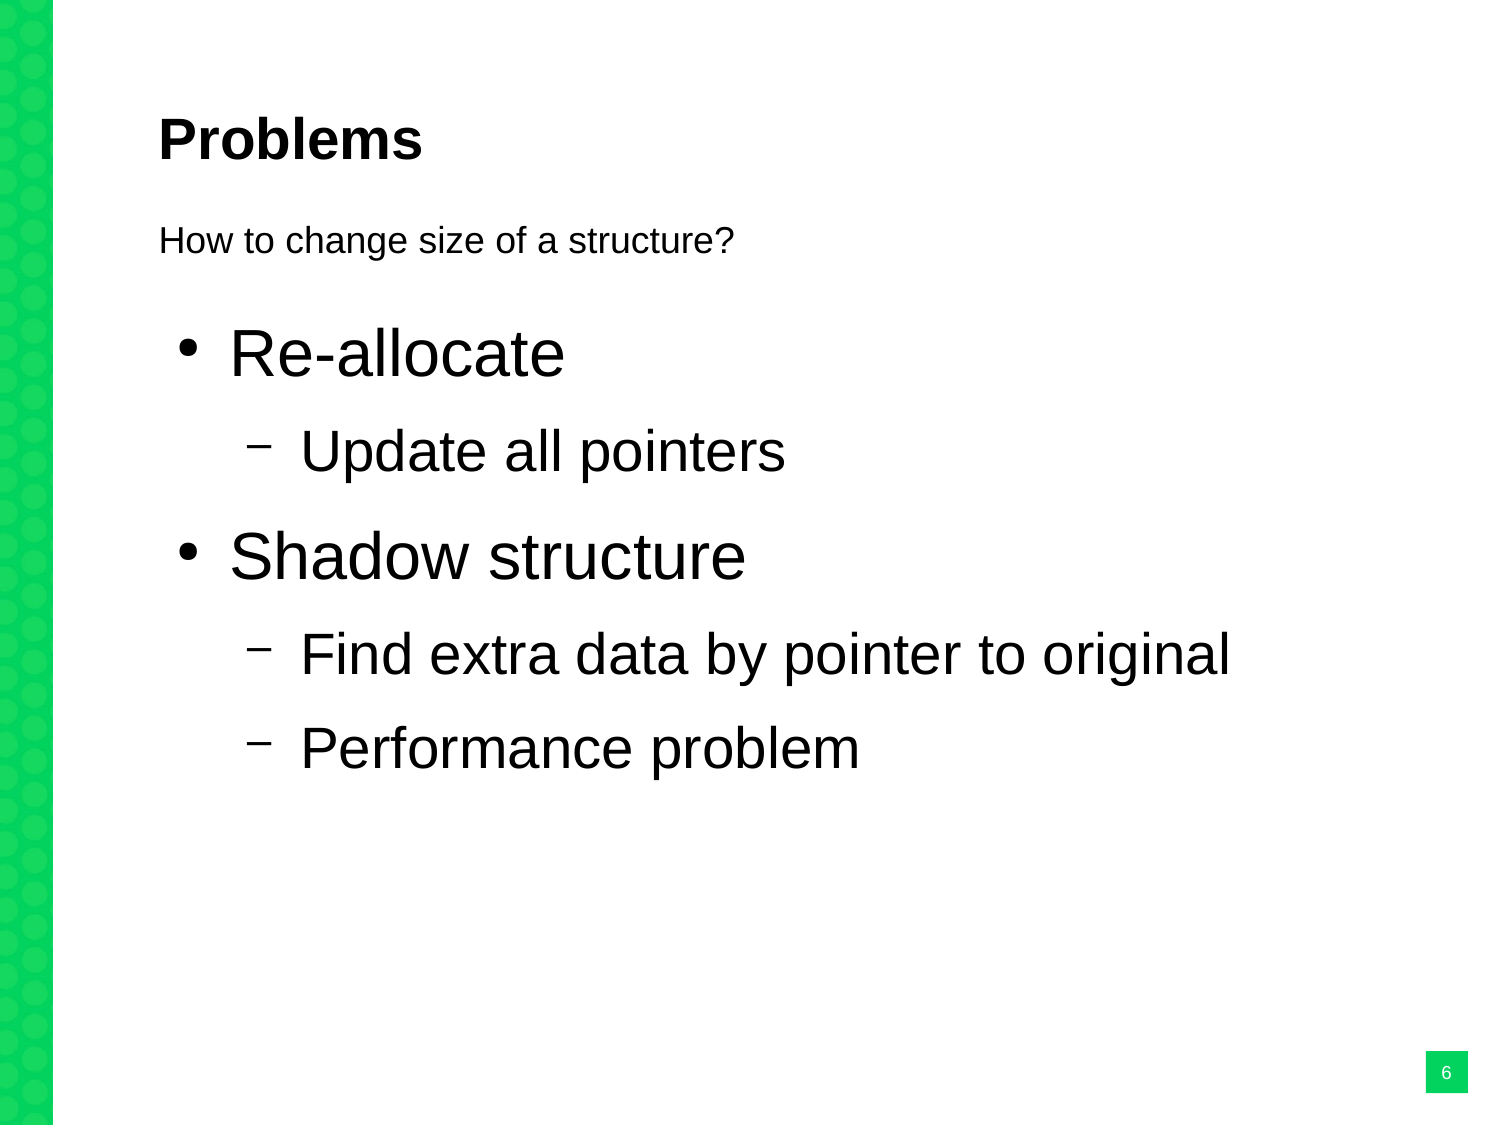

# Problems
How to change size of a structure?
Re-allocate
Update all pointers
Shadow structure
Find extra data by pointer to original
Performance problem